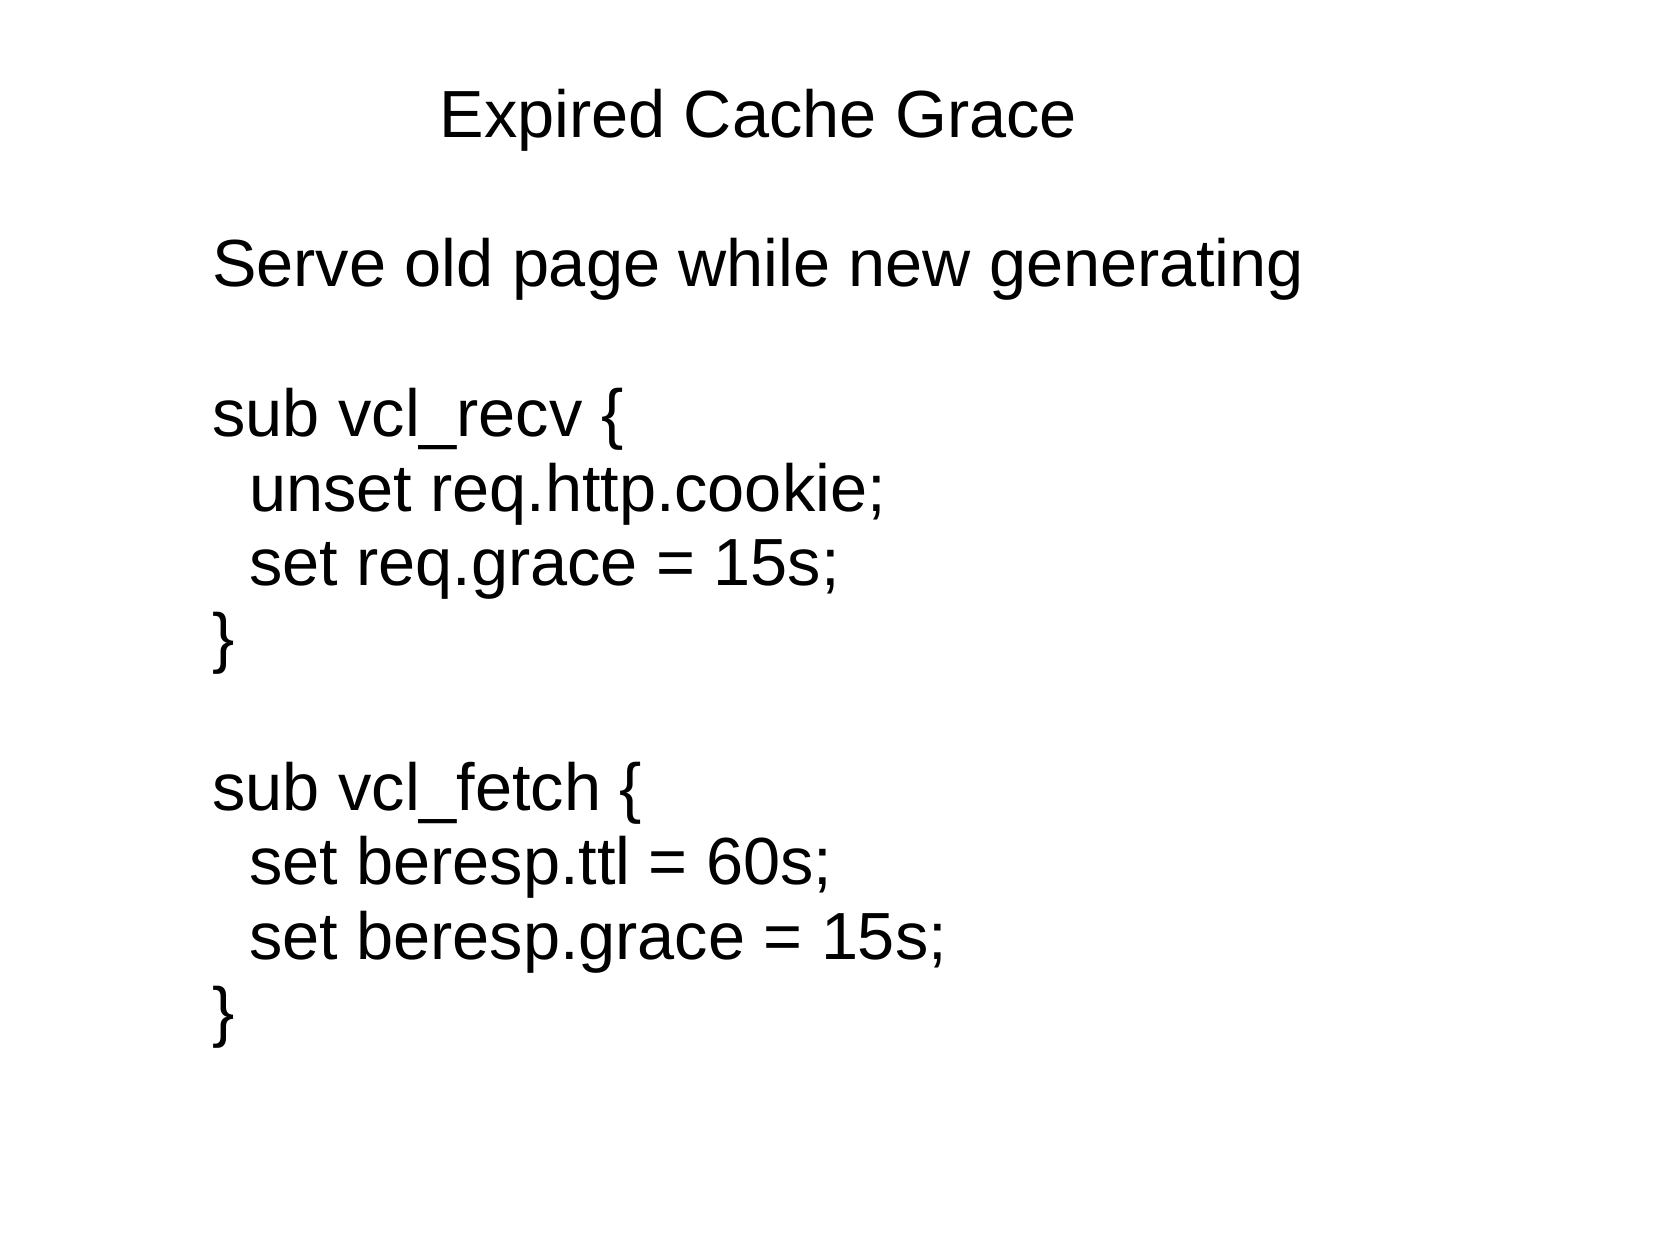

Expired Cache Grace
Serve old page while new generating
sub vcl_recv {
 unset req.http.cookie;
 set req.grace = 15s;
}
sub vcl_fetch {
 set beresp.ttl = 60s;
 set beresp.grace = 15s;
}